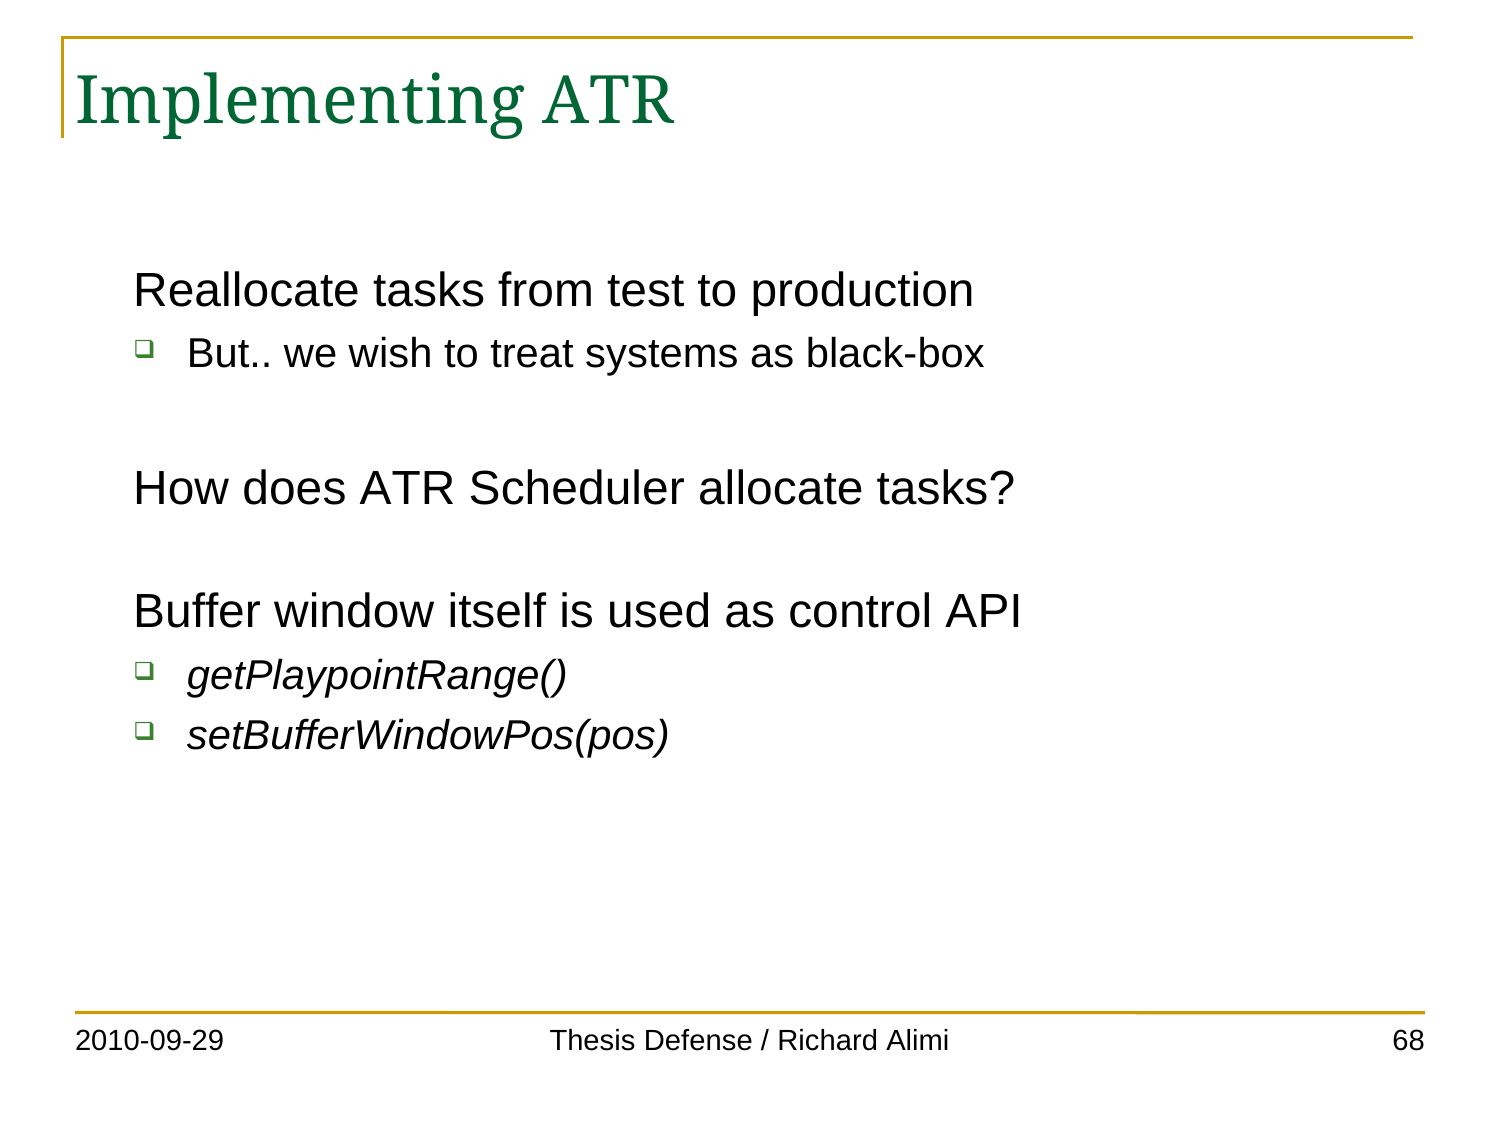

# Implementing ATR
Reallocate tasks from test to production
But.. we wish to treat systems as black-box
How does ATR Scheduler allocate tasks?
Buffer window itself is used as control API
getPlaypointRange()
setBufferWindowPos(pos)
2010-09-29
Thesis Defense / Richard Alimi
68